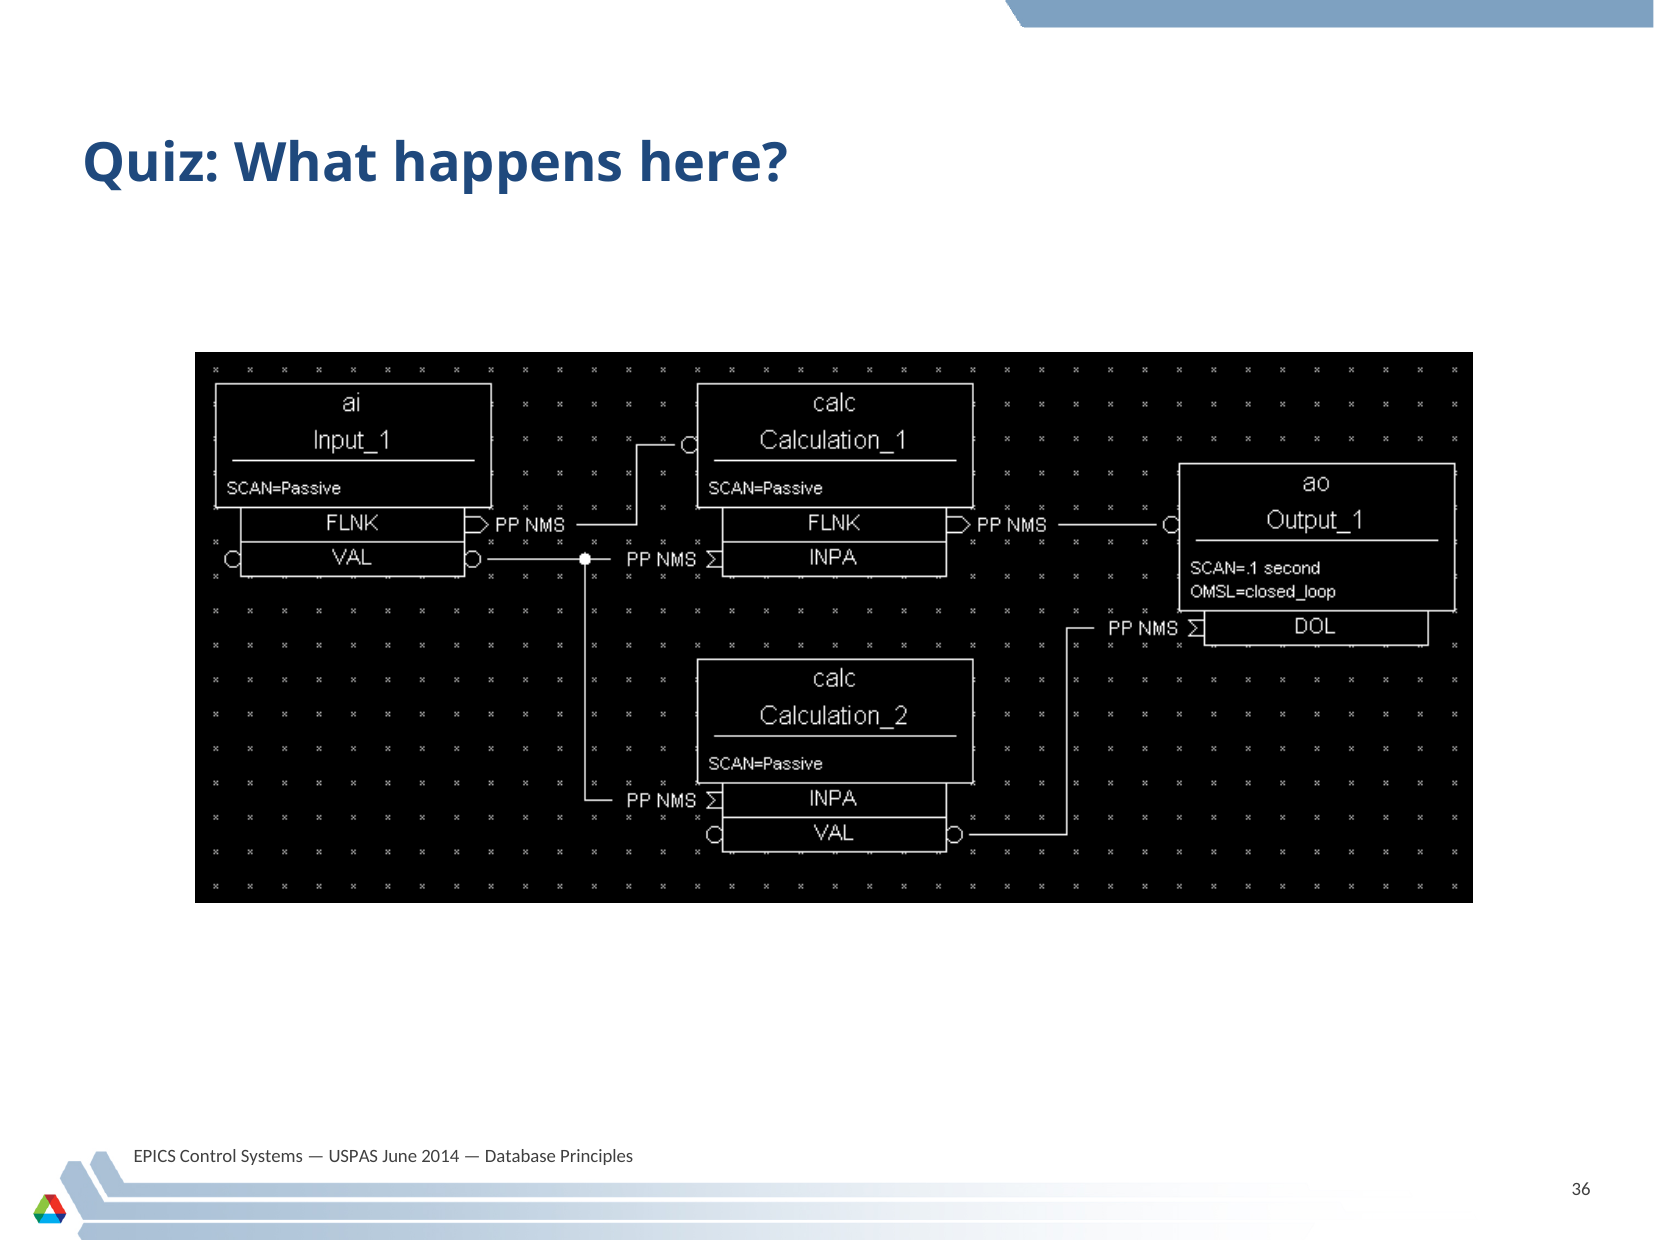

# Quiz: What happens here?
EPICS Control Systems — USPAS June 2014 — Database Principles
36